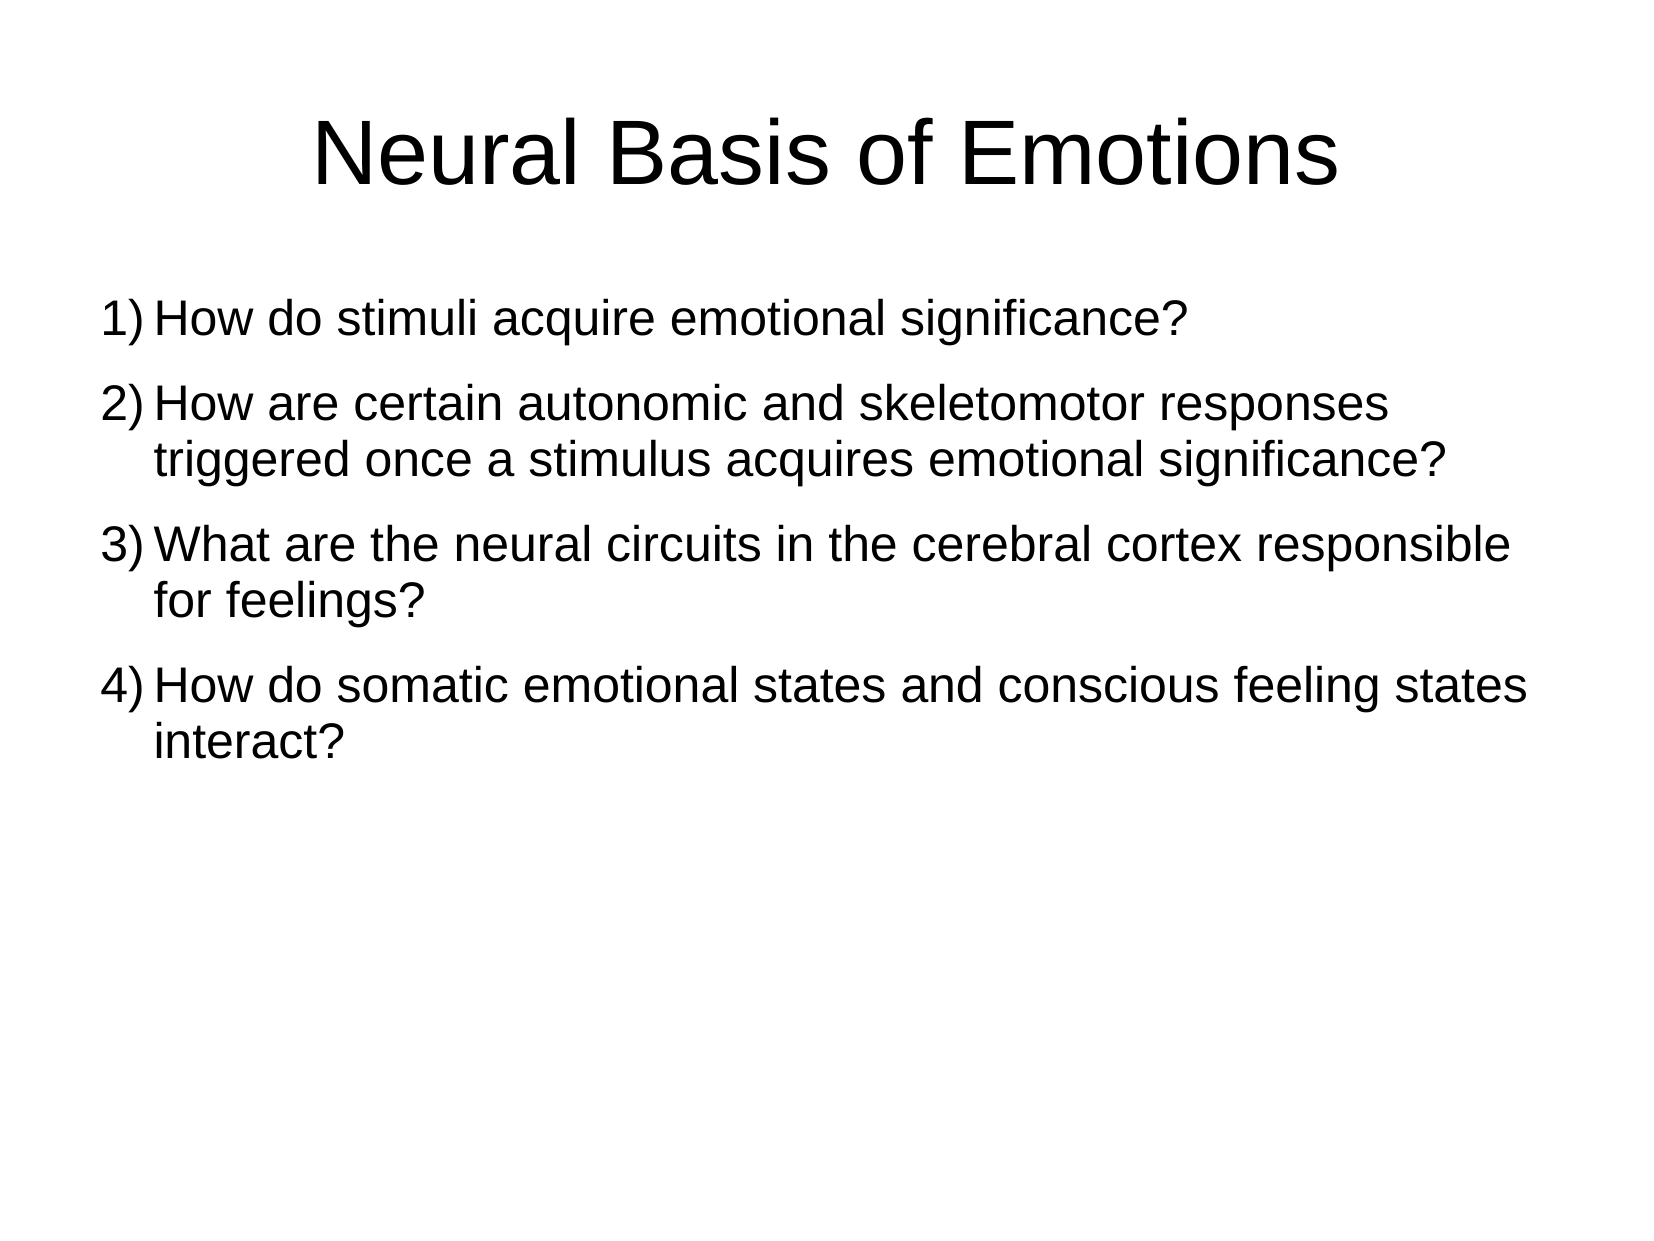

# Neural Basis of Emotions
How do stimuli acquire emotional significance?
How are certain autonomic and skeletomotor responses triggered once a stimulus acquires emotional significance?
What are the neural circuits in the cerebral cortex responsible for feelings?
How do somatic emotional states and conscious feeling states interact?